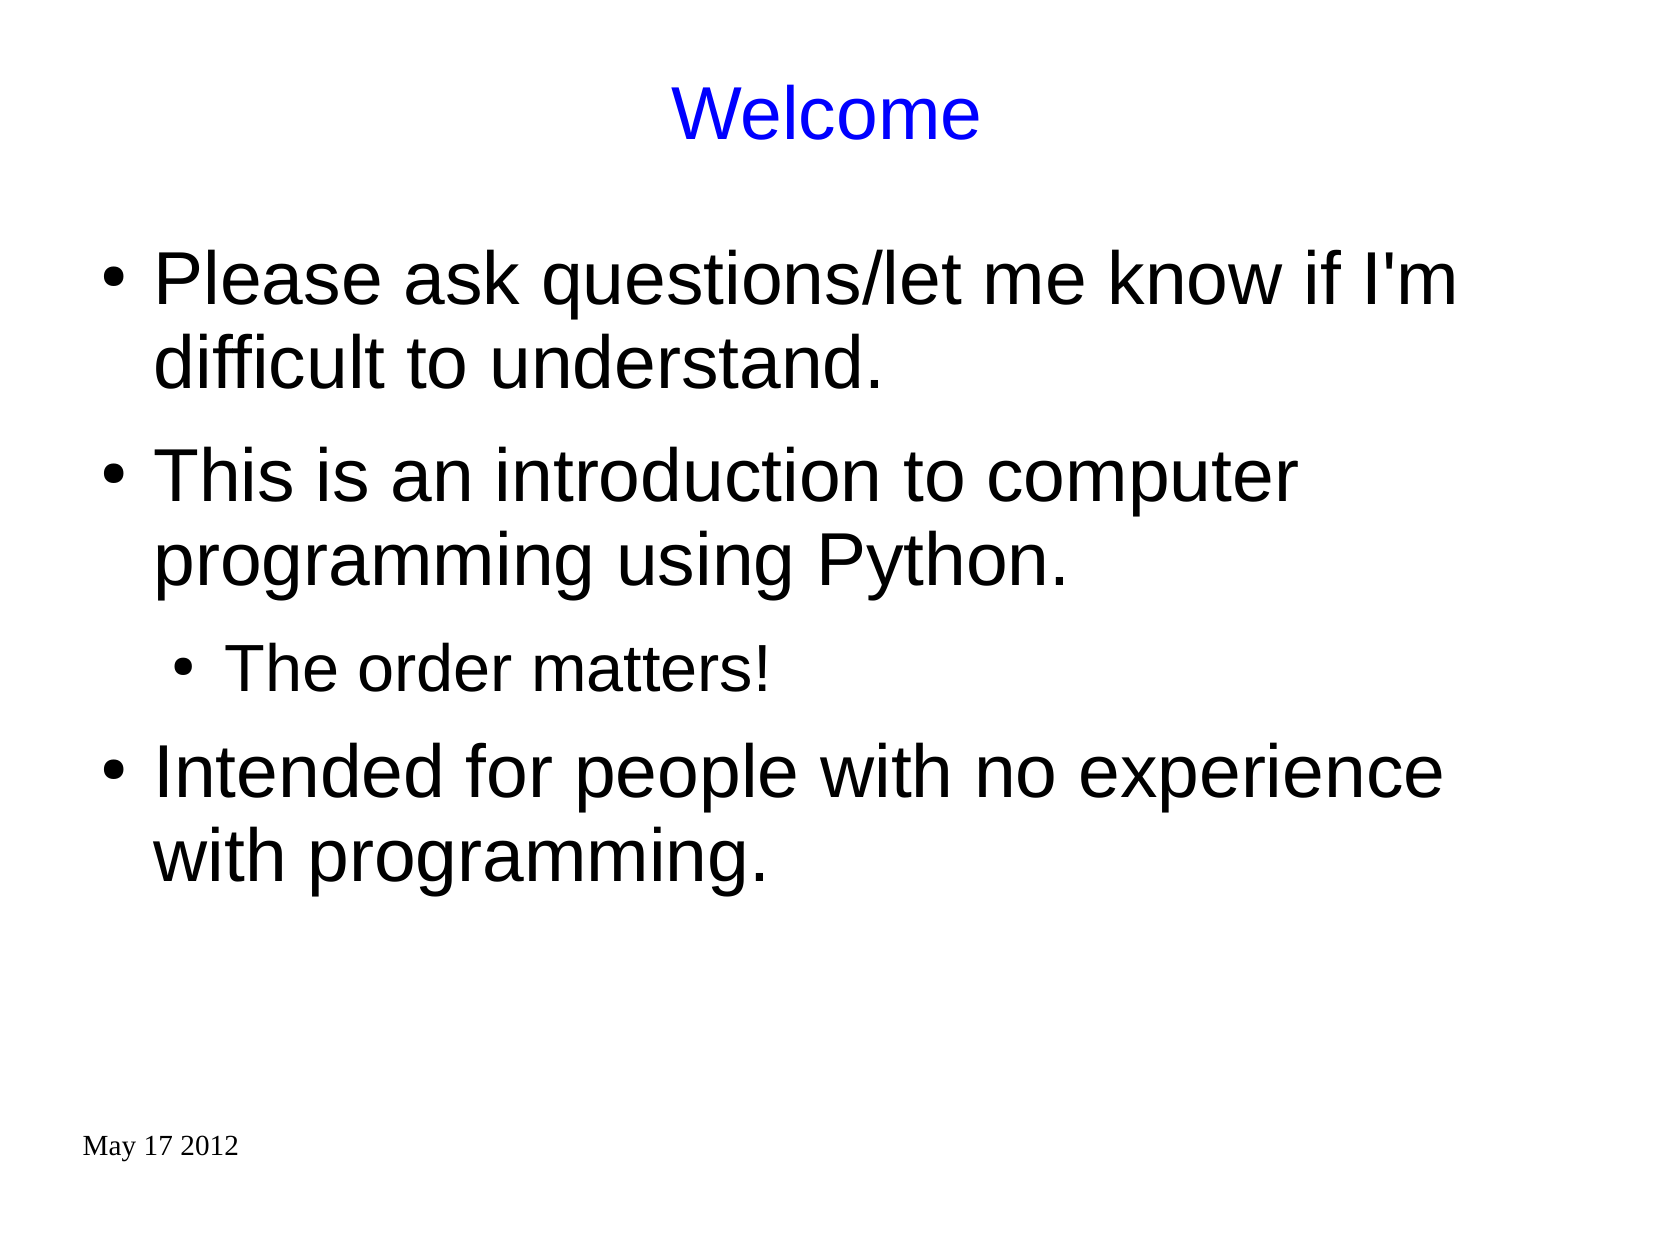

# Welcome
Please ask questions/let me know if I'm difficult to understand.
This is an introduction to computer programming using Python.
The order matters!
Intended for people with no experience with programming.
May 17 2012